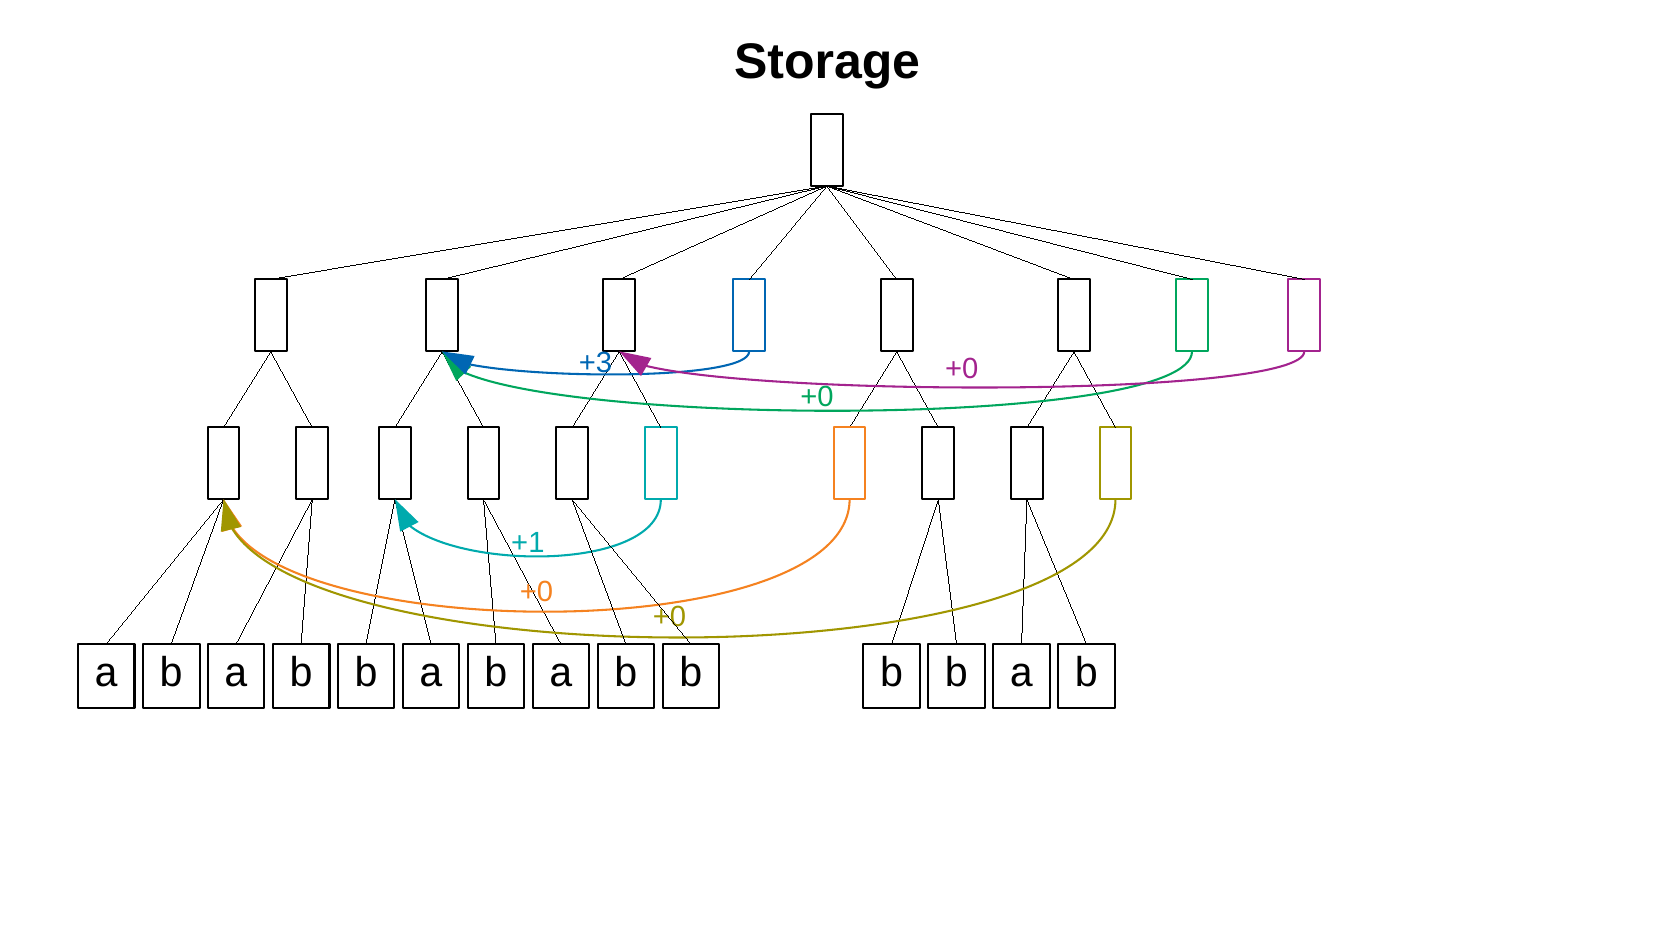

Storage
a
a
b
b
b
b
b
b
b
a
a
b
b
a